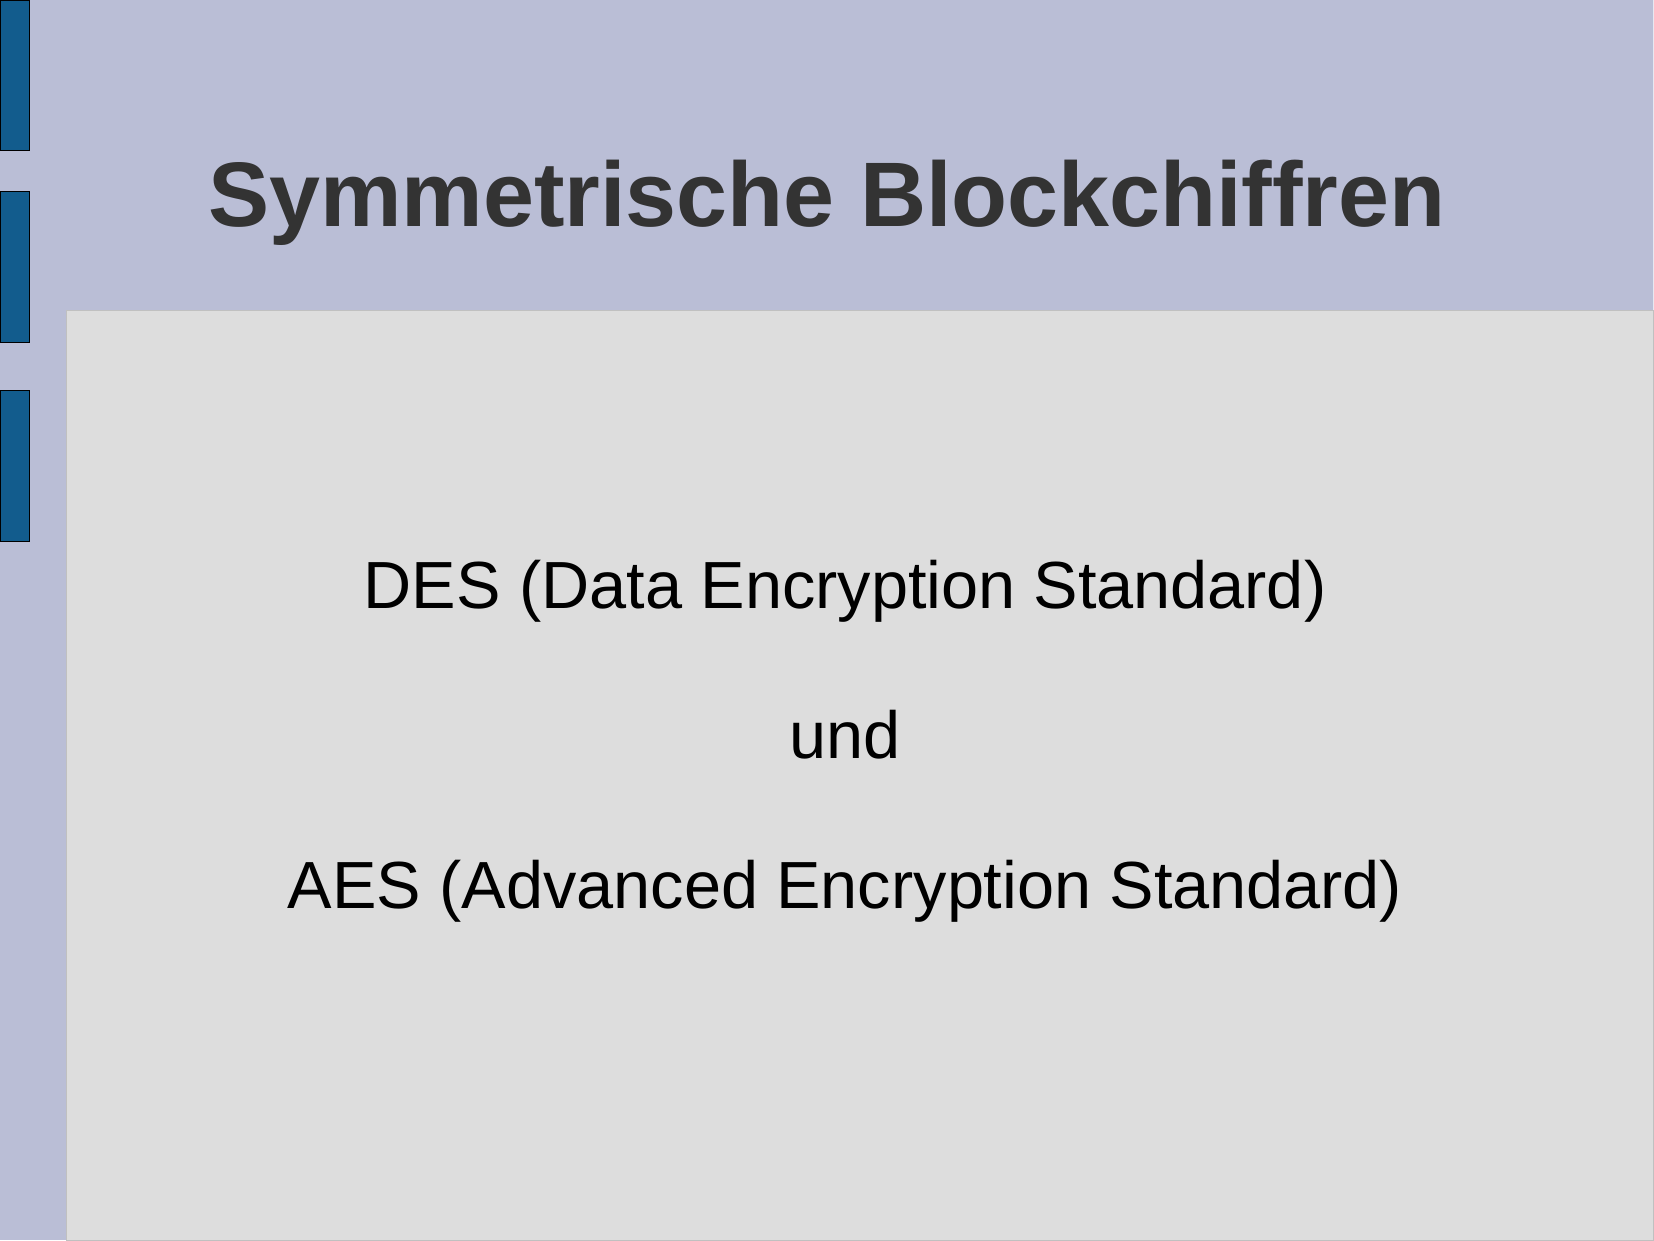

# Symmetrische Blockchiffren
DES (Data Encryption Standard)
und
AES (Advanced Encryption Standard)